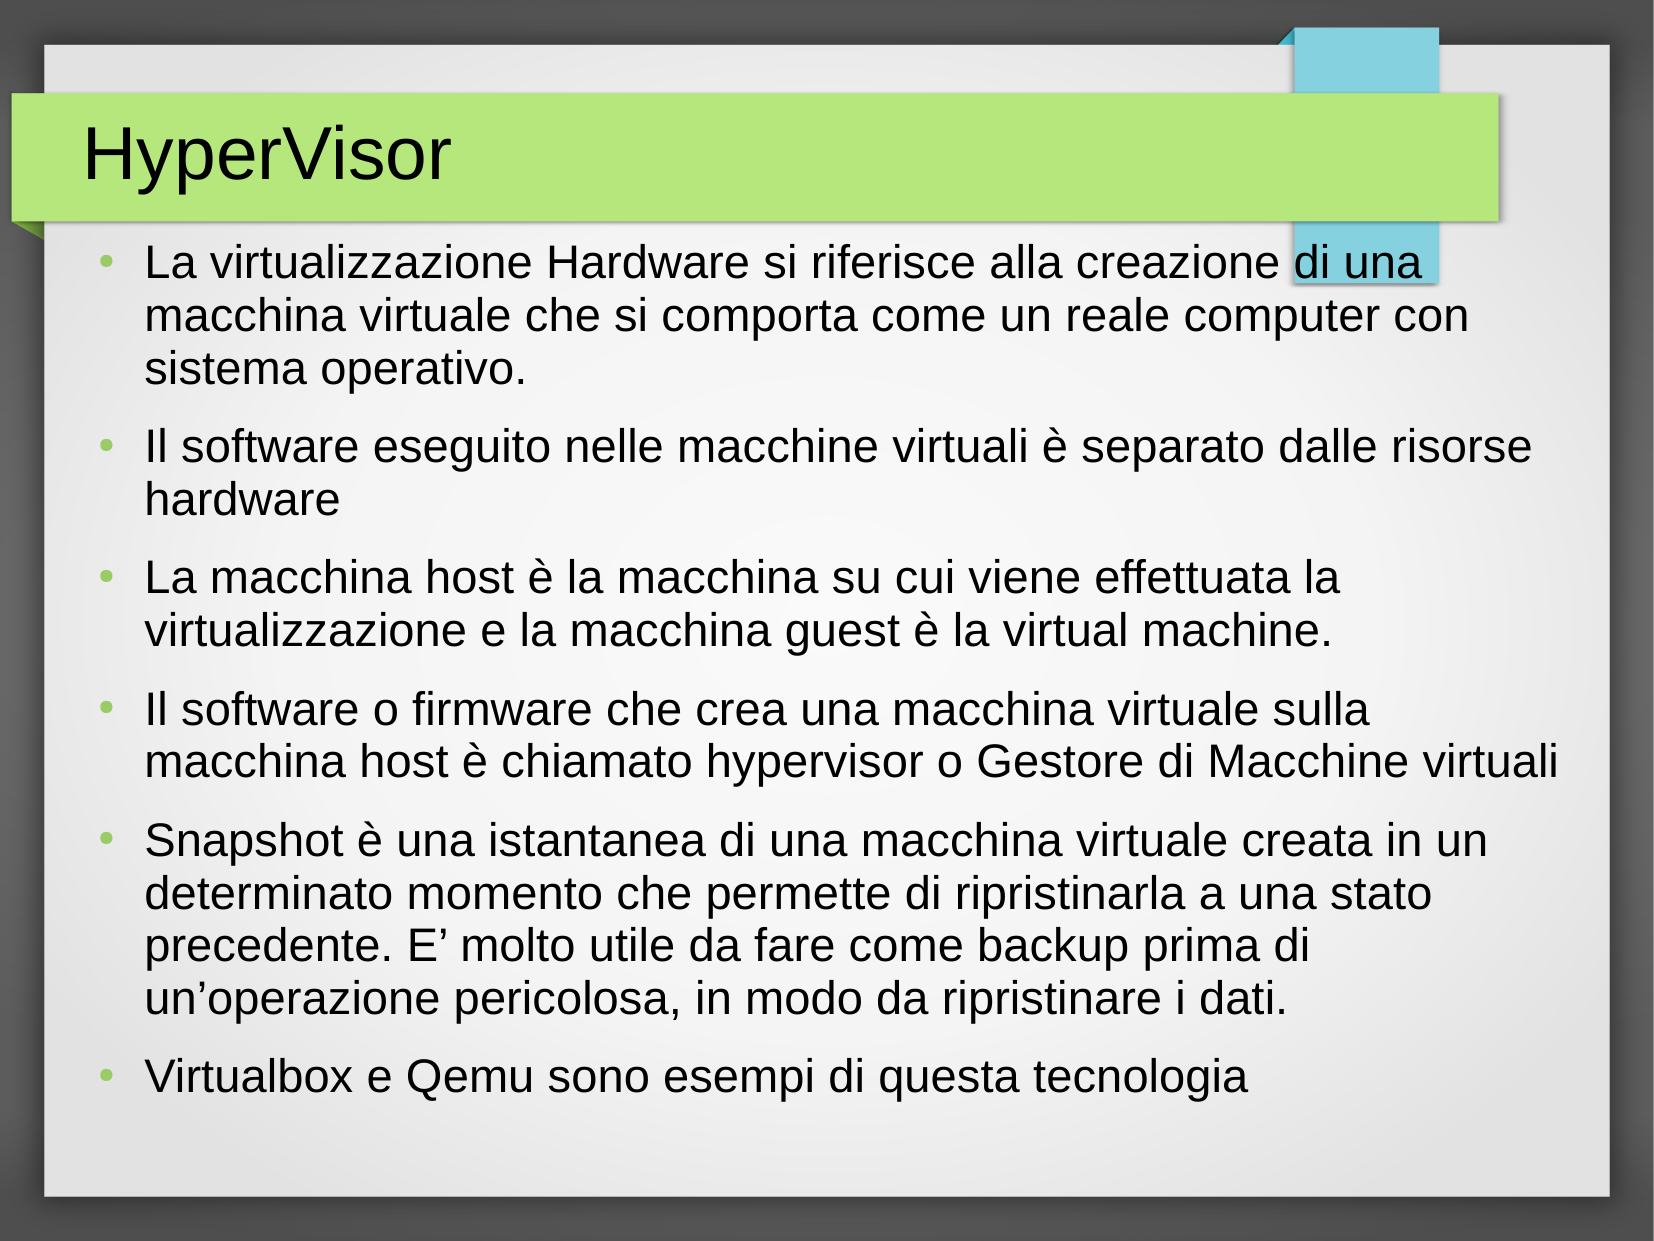

# HyperVisor
La virtualizzazione Hardware si riferisce alla creazione di una macchina virtuale che si comporta come un reale computer con sistema operativo.
Il software eseguito nelle macchine virtuali è separato dalle risorse hardware
La macchina host è la macchina su cui viene effettuata la virtualizzazione e la macchina guest è la virtual machine.
Il software o firmware che crea una macchina virtuale sulla macchina host è chiamato hypervisor o Gestore di Macchine virtuali
Snapshot è una istantanea di una macchina virtuale creata in un determinato momento che permette di ripristinarla a una stato precedente. E’ molto utile da fare come backup prima di un’operazione pericolosa, in modo da ripristinare i dati.
Virtualbox e Qemu sono esempi di questa tecnologia